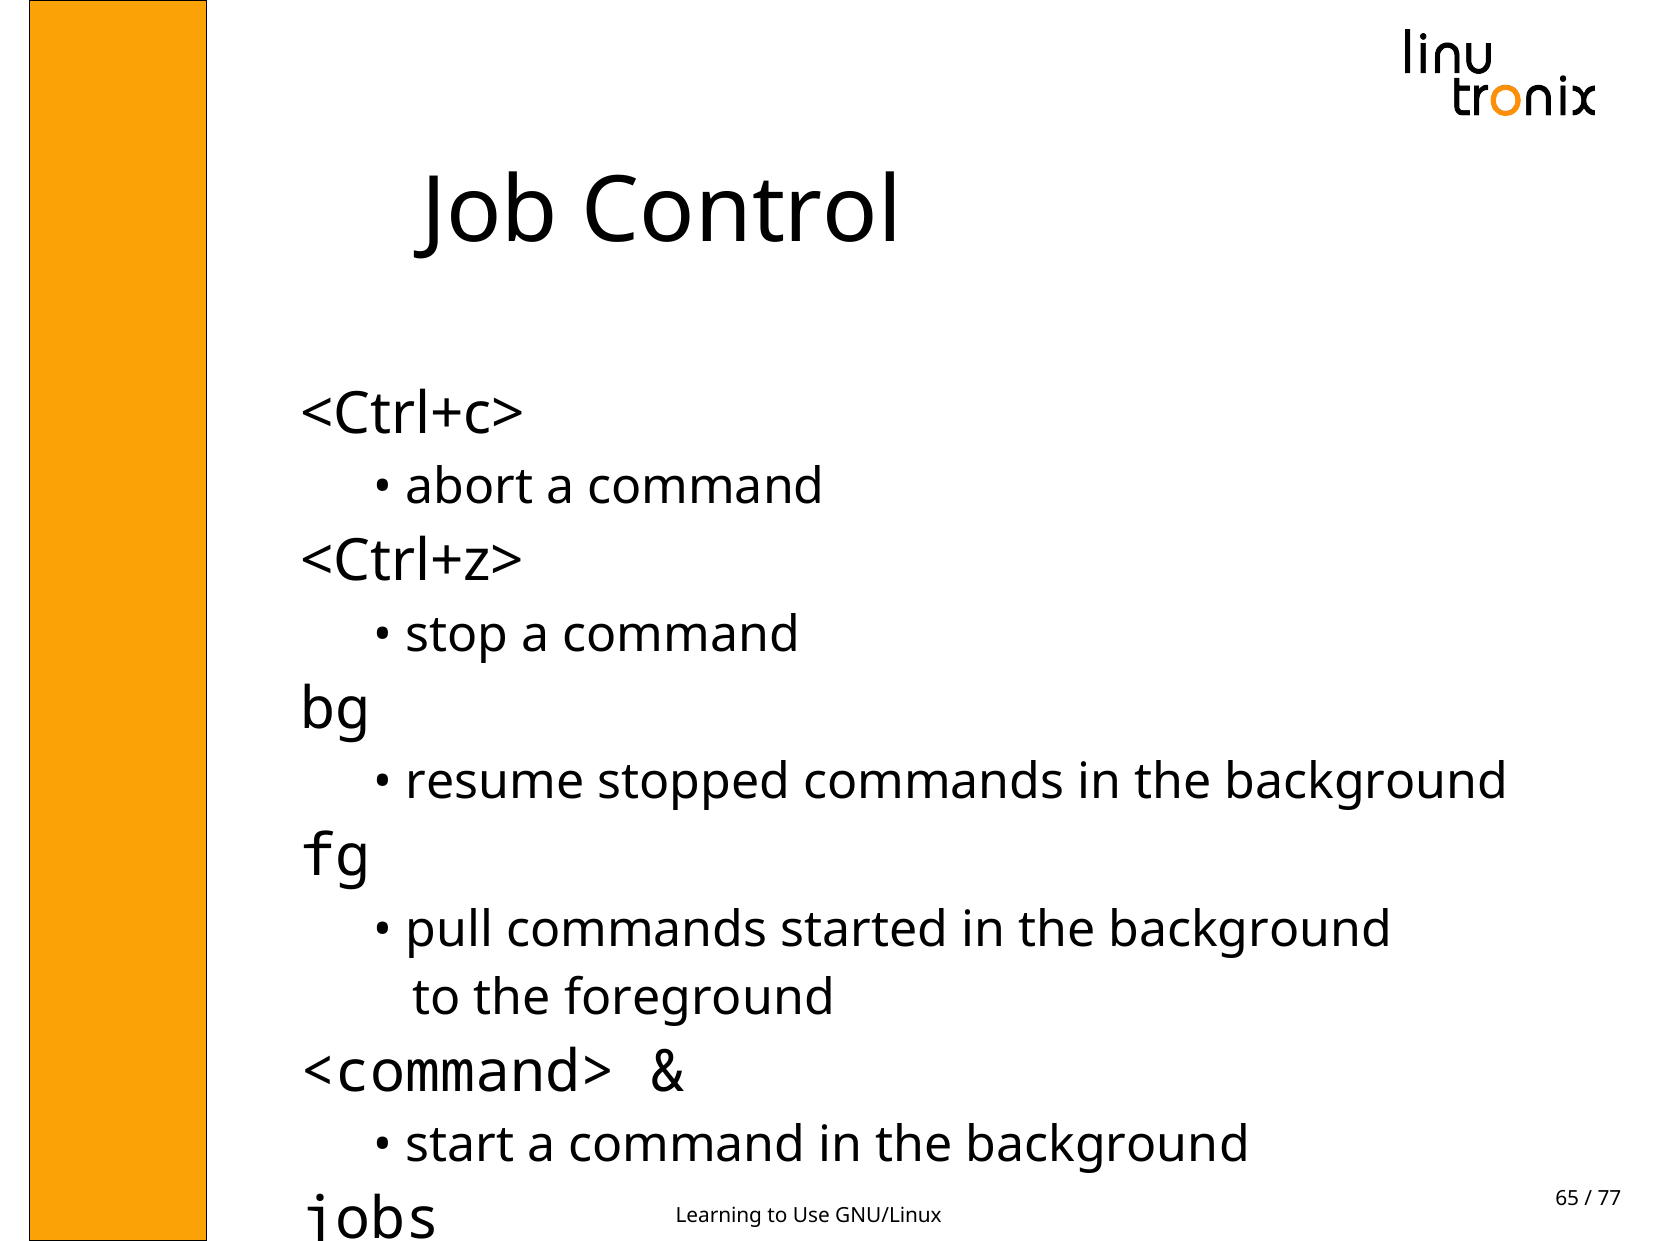

Job Control
<Ctrl+c>
	• abort a command
<Ctrl+z>
	• stop a command
bg
	• resume stopped commands in the background
fg
	• pull commands started in the background
	 to the foreground
<command> &
	• start a command in the background
jobs
	• view stopped and background commands
65
Firmenvorstellung Linutronix V3.3